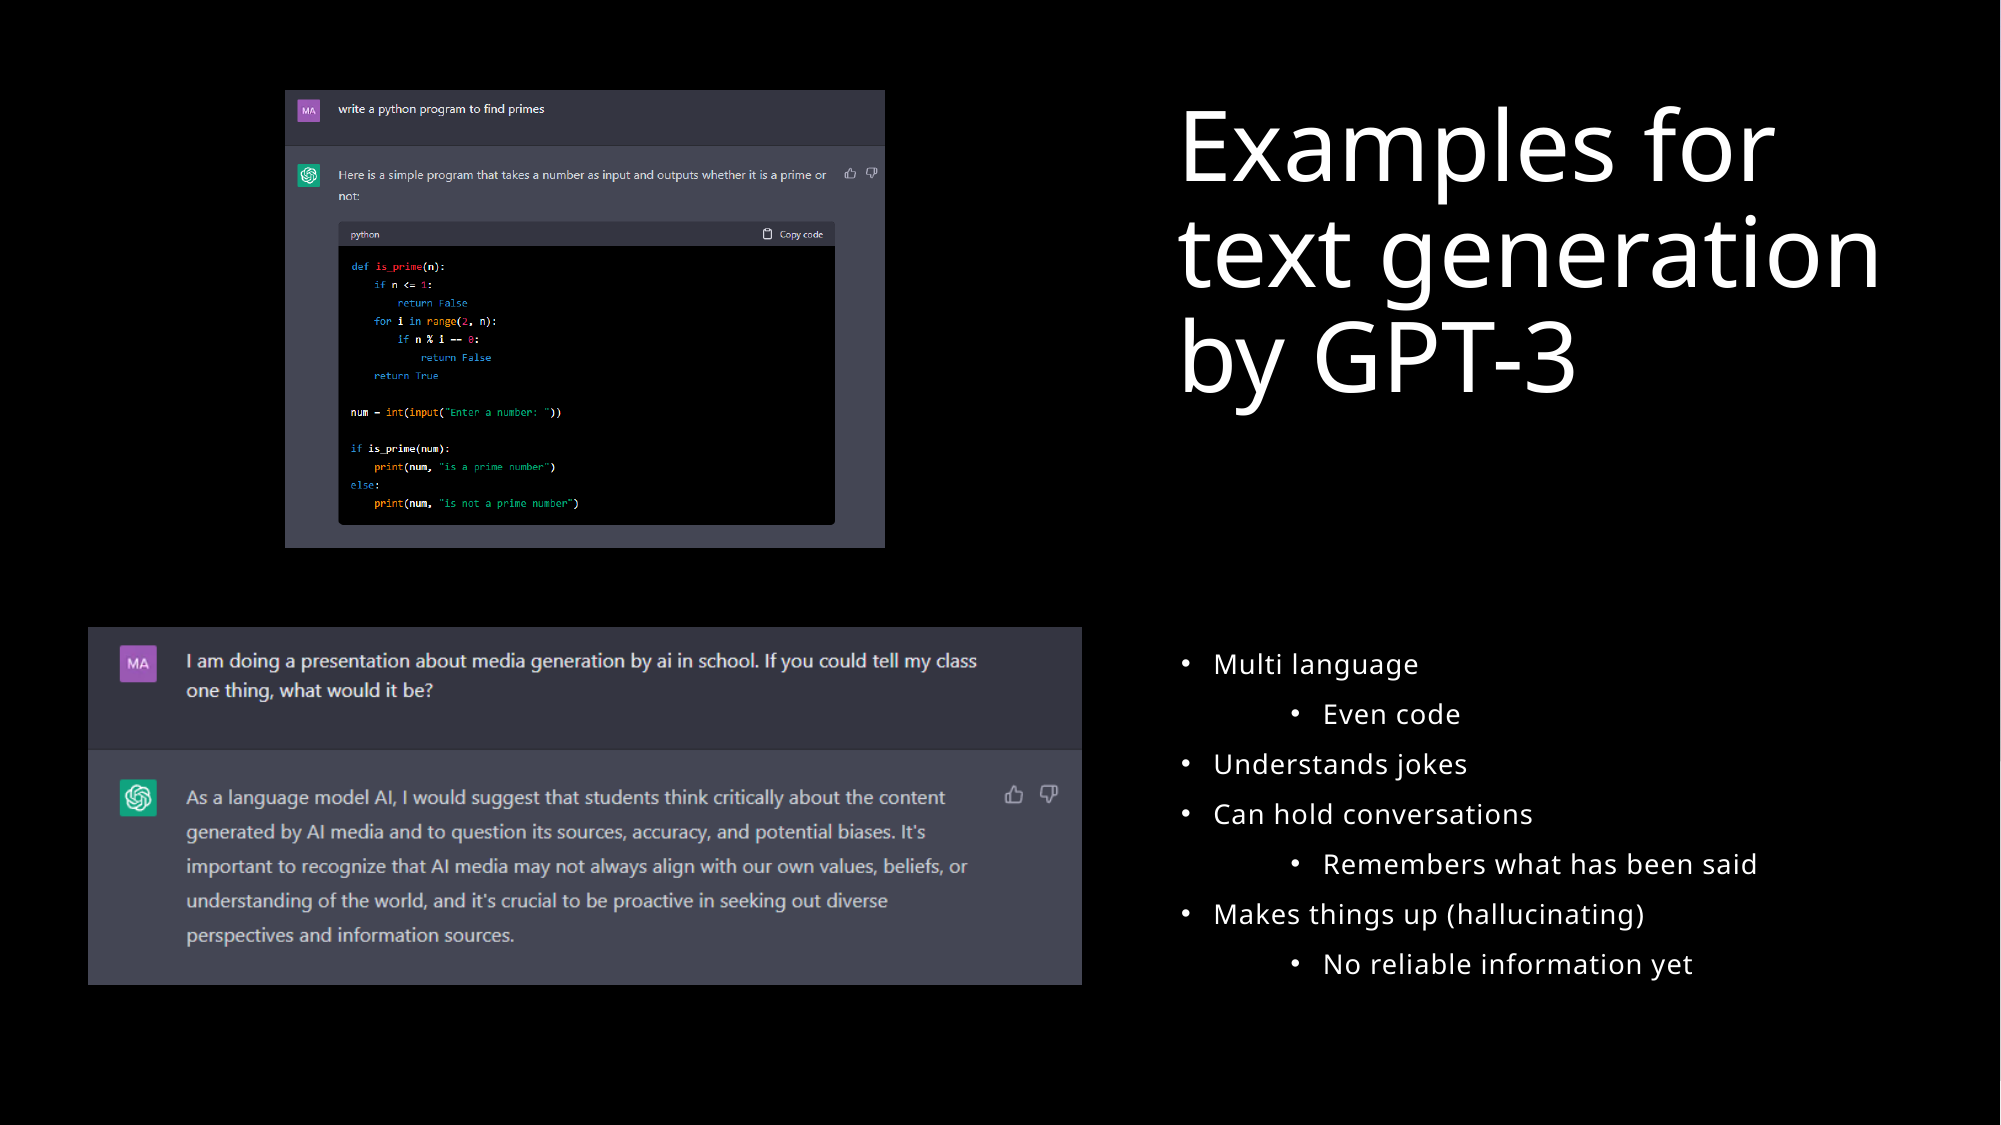

# Examples for text generation by GPT-3
Multi language
Even code
Understands jokes
Can hold conversations
Remembers what has been said
Makes things up (hallucinating)
No reliable information yet